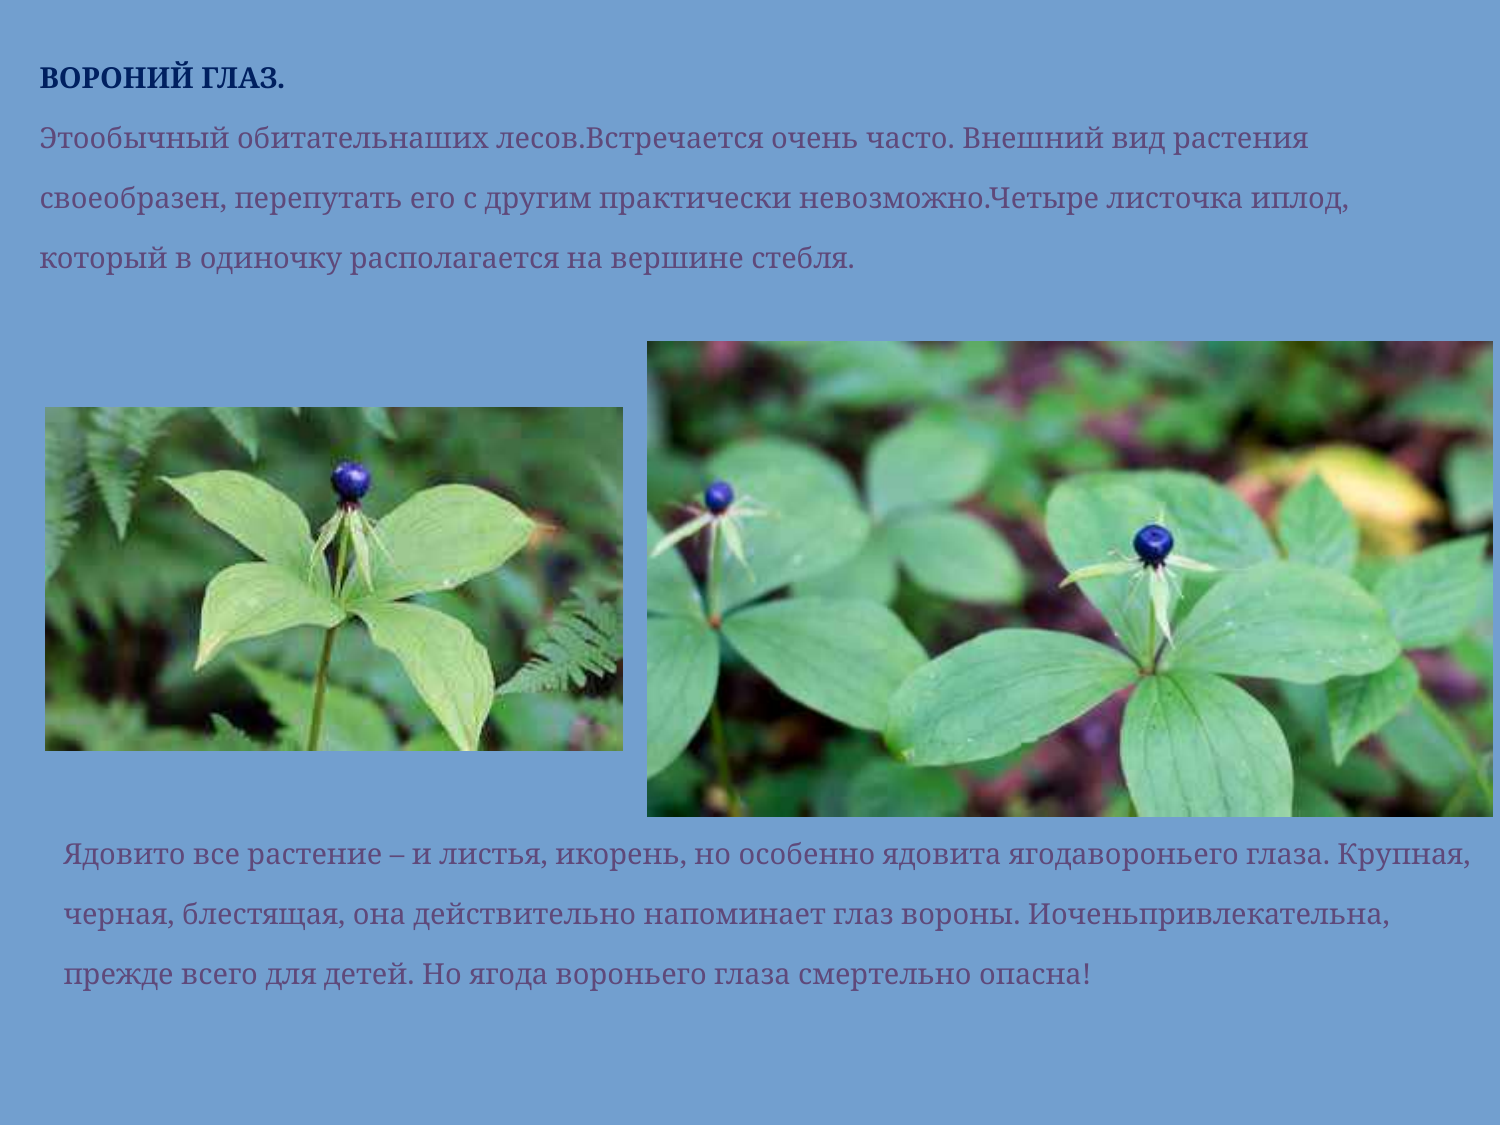

ВОРОНИЙ ГЛАЗ.
Этообычный обитательнаших лесов.Встречается очень часто. Внешний вид растения своеобразен, перепутать его с другим практически невозможно.Четыре листочка иплод, который в одиночку располагается на вершине стебля.
Ядовито все растение – и листья, икорень, но особенно ядовита ягодавороньего глаза. Крупная, черная, блестящая, она действительно напоминает глаз вороны. Иоченьпривлекательна, прежде всего для детей. Но ягода вороньего глаза смертельно опасна!